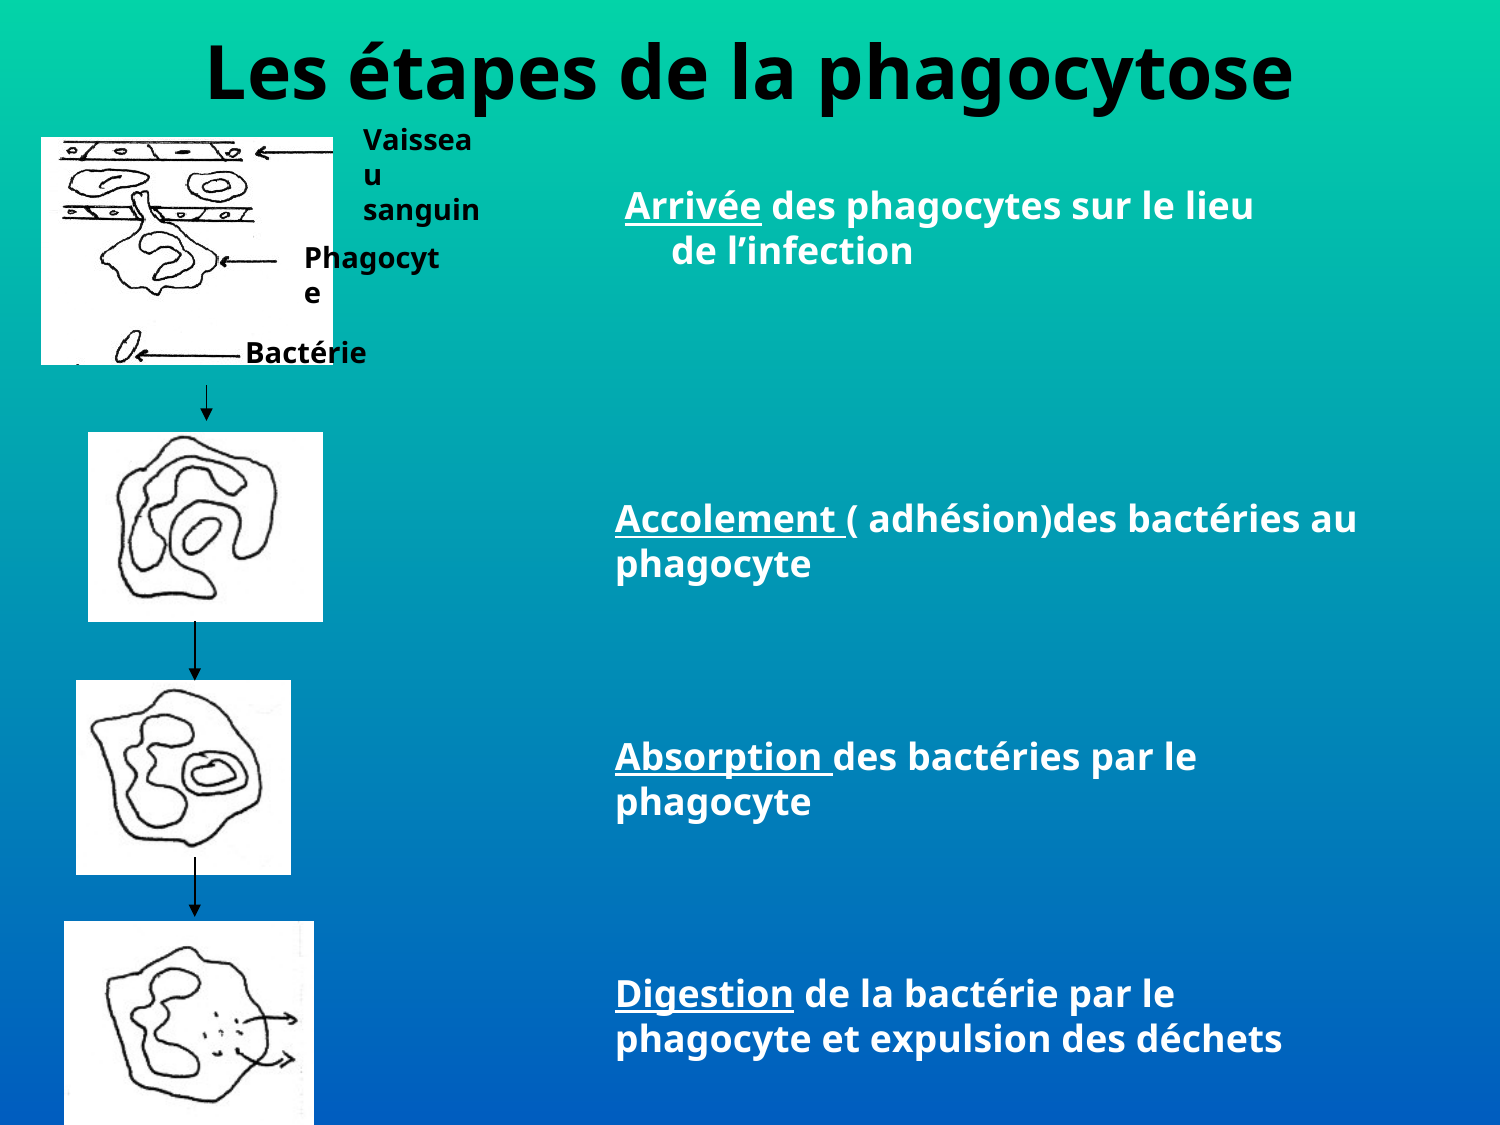

# Les étapes de la phagocytose
Vaisseau sanguin
 Arrivée des phagocytes sur le lieu de l’infection
Phagocyte
Bactérie
Accolement ( adhésion)des bactéries au phagocyte
Absorption des bactéries par le phagocyte
Digestion de la bactérie par le phagocyte et expulsion des déchets